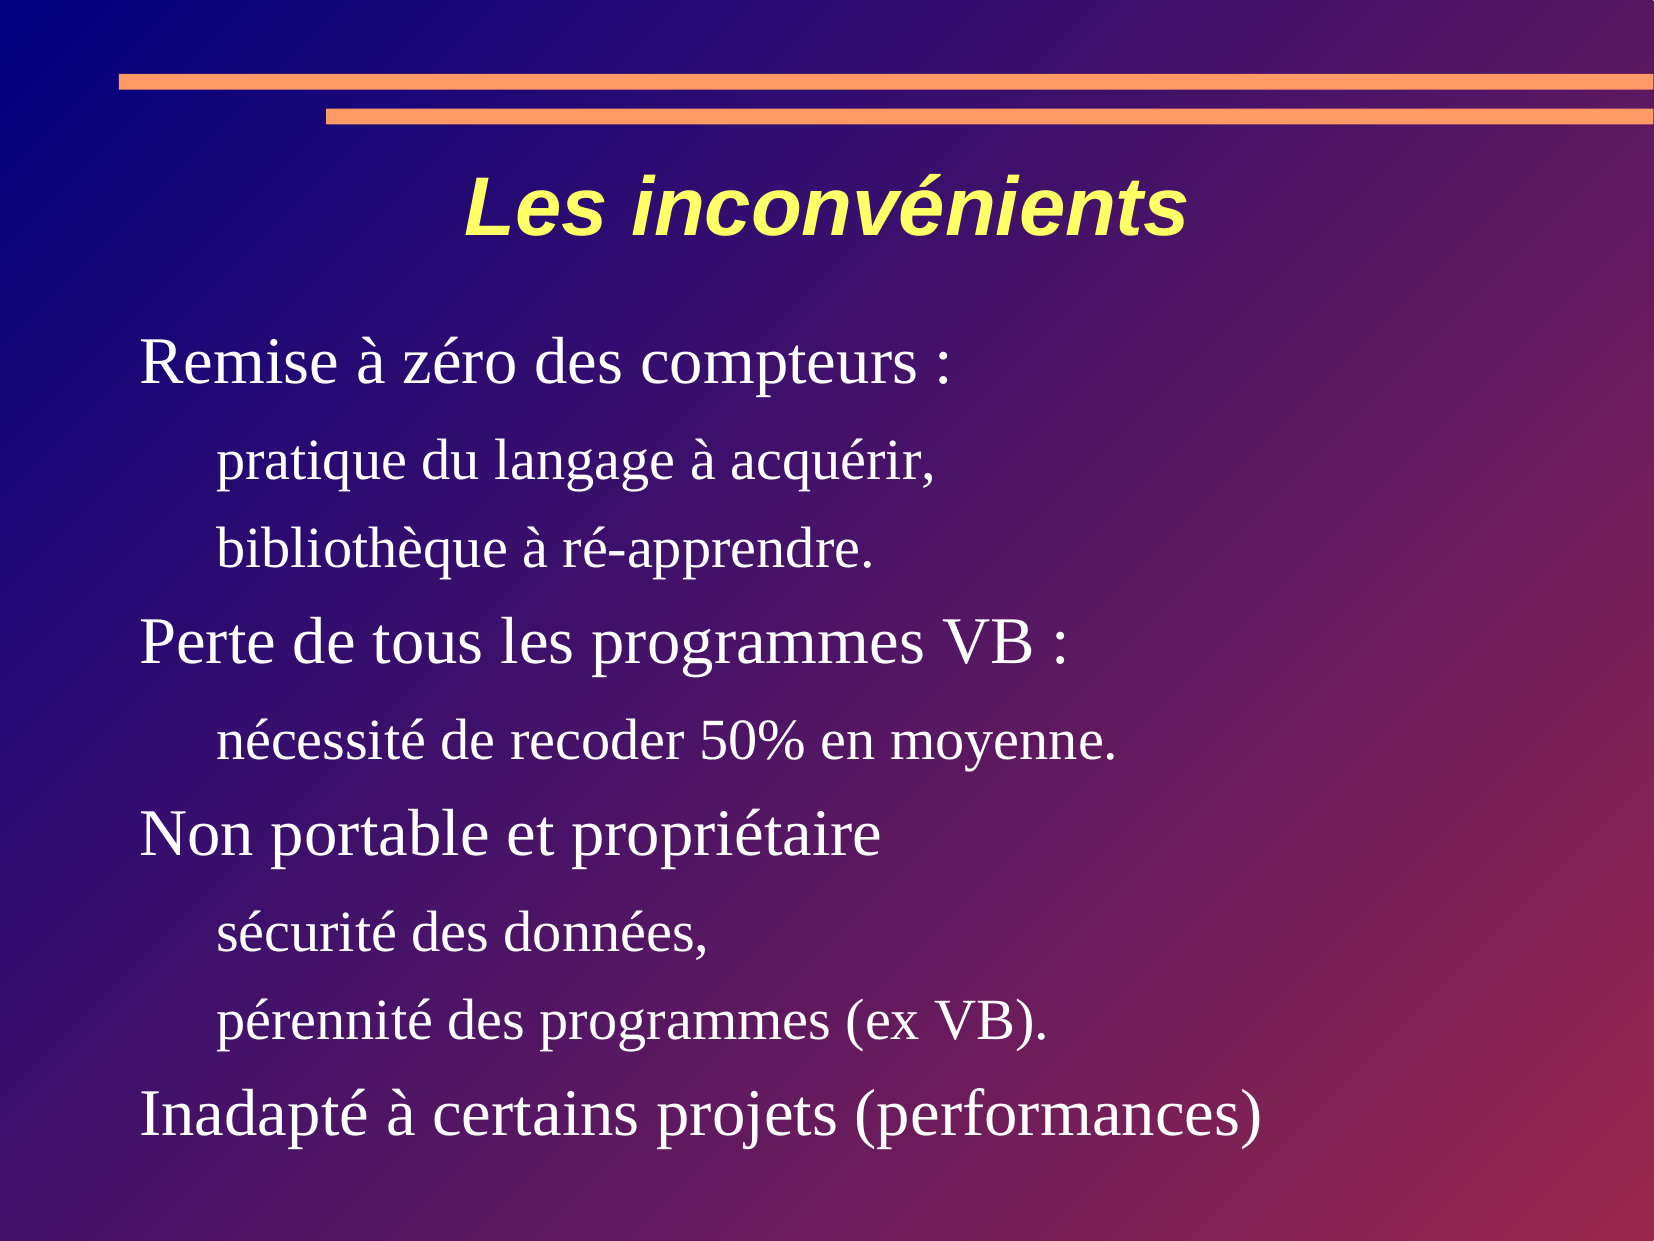

# Les inconvénients
Remise à zéro des compteurs :
pratique du langage à acquérir,
bibliothèque à ré-apprendre.
Perte de tous les programmes VB :
nécessité de recoder 50% en moyenne.
Non portable et propriétaire
sécurité des données,
pérennité des programmes (ex VB).
Inadapté à certains projets (performances)